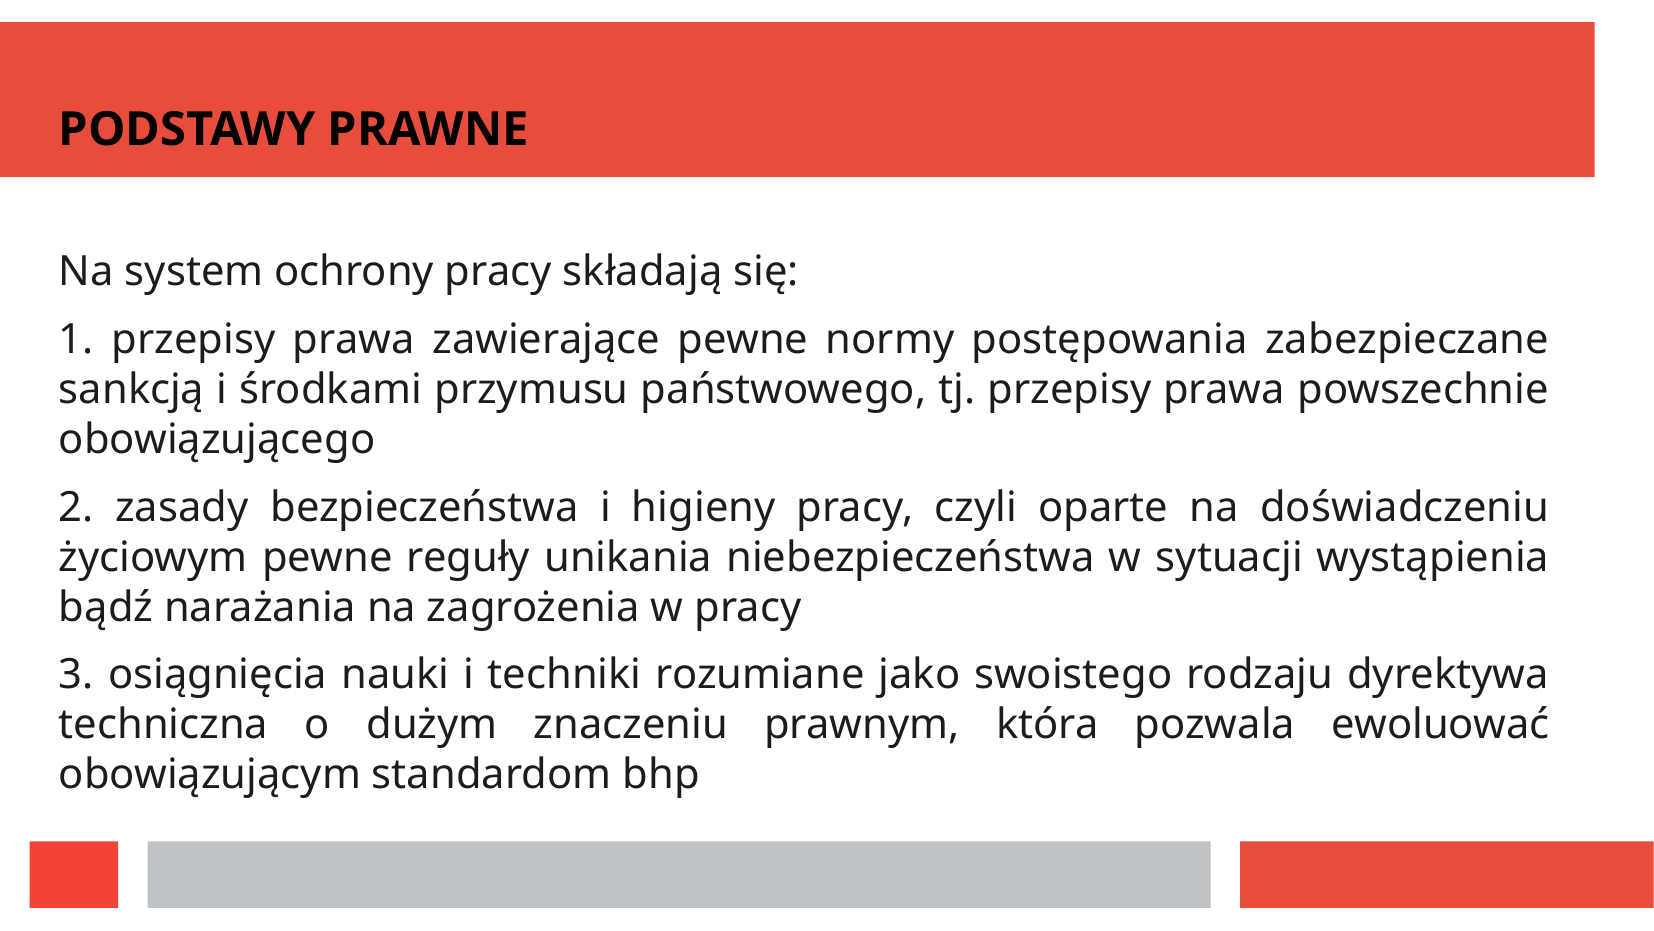

# PODSTAWY PRAWNE
Na system ochrony pracy składają się:
1. przepisy prawa zawierające pewne normy postępowania zabezpieczane sankcją i środkami przymusu państwowego, tj. przepisy prawa powszechnie obowiązującego
2. zasady bezpieczeństwa i higieny pracy, czyli oparte na doświadczeniu życiowym pewne reguły unikania niebezpieczeństwa w sytuacji wystąpienia bądź narażania na zagrożenia w pracy
3. osiągnięcia nauki i techniki rozumiane jako swoistego rodzaju dyrektywa techniczna o dużym znaczeniu prawnym, która pozwala ewoluować obowiązującym standardom bhp